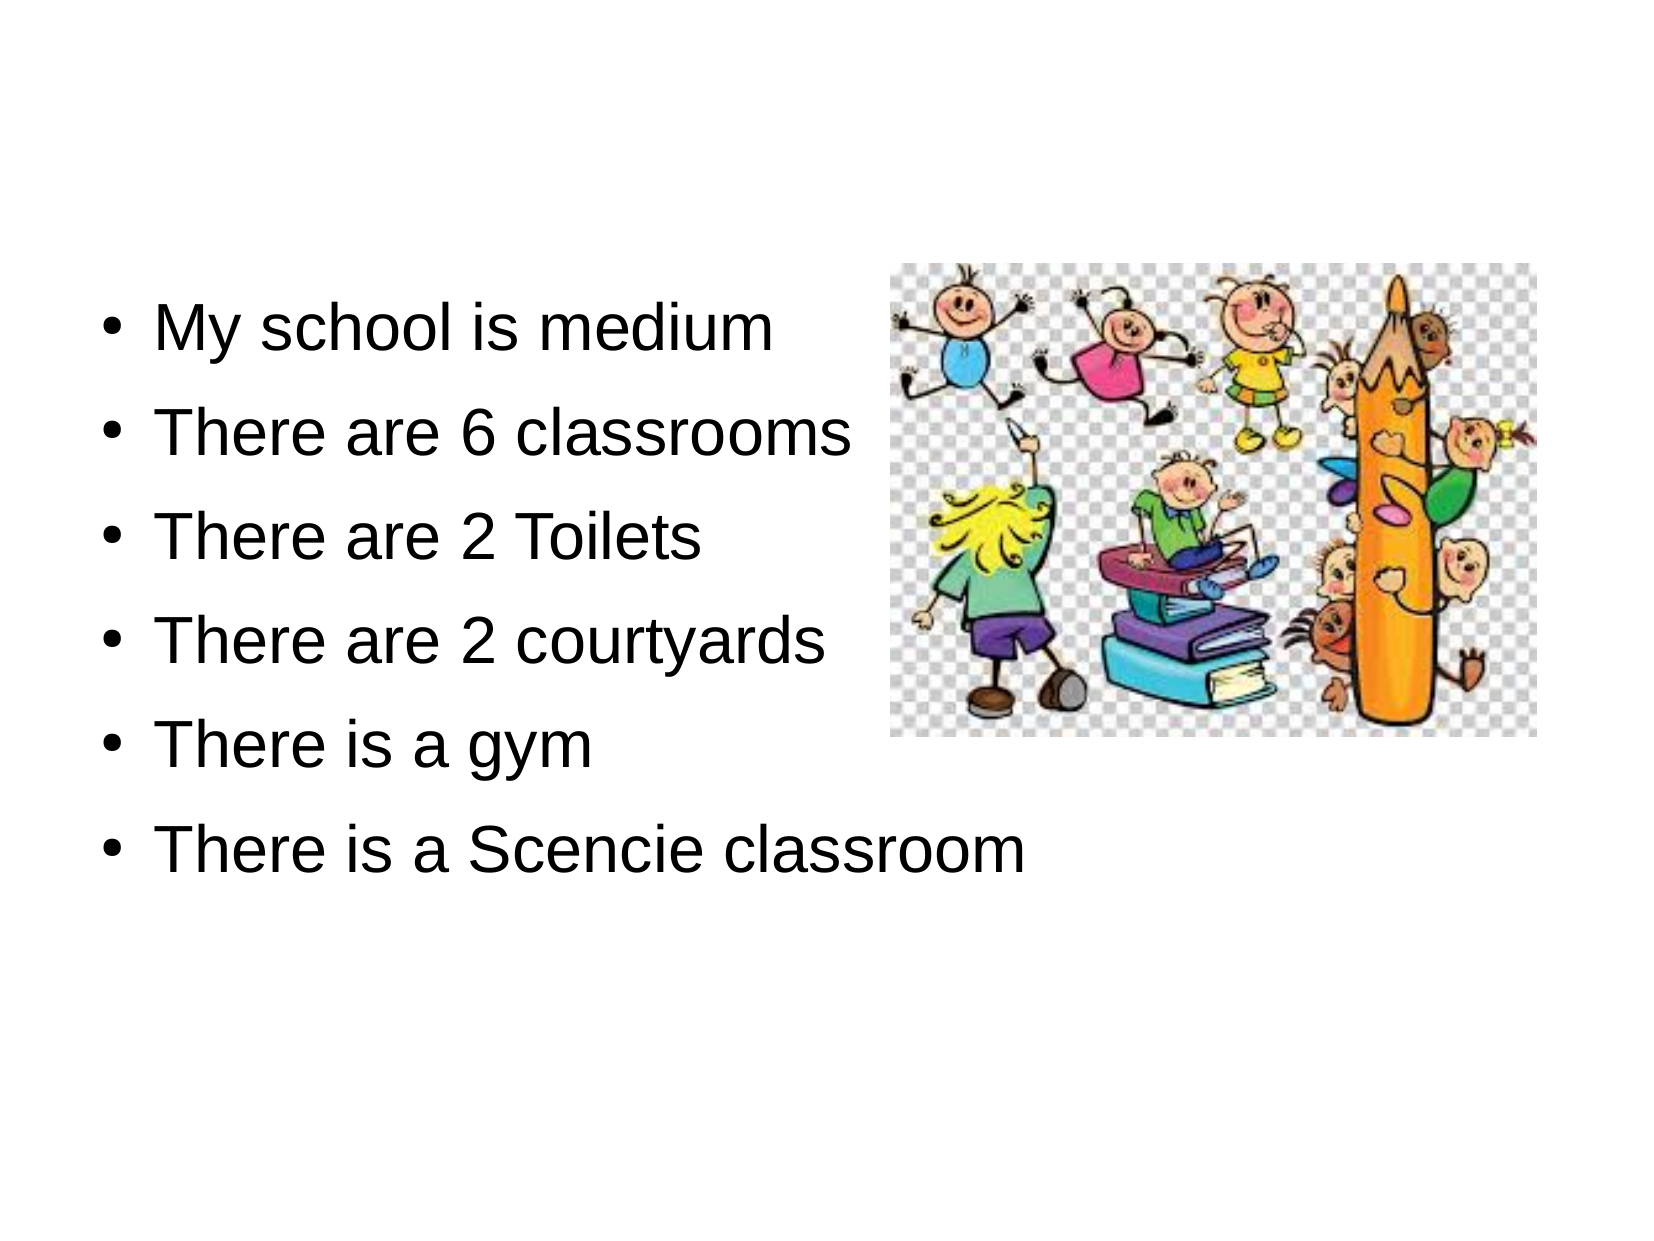

# My school is medium
There are 6 classrooms
There are 2 Toilets
There are 2 courtyards
There is a gym
There is a Scencie classroom